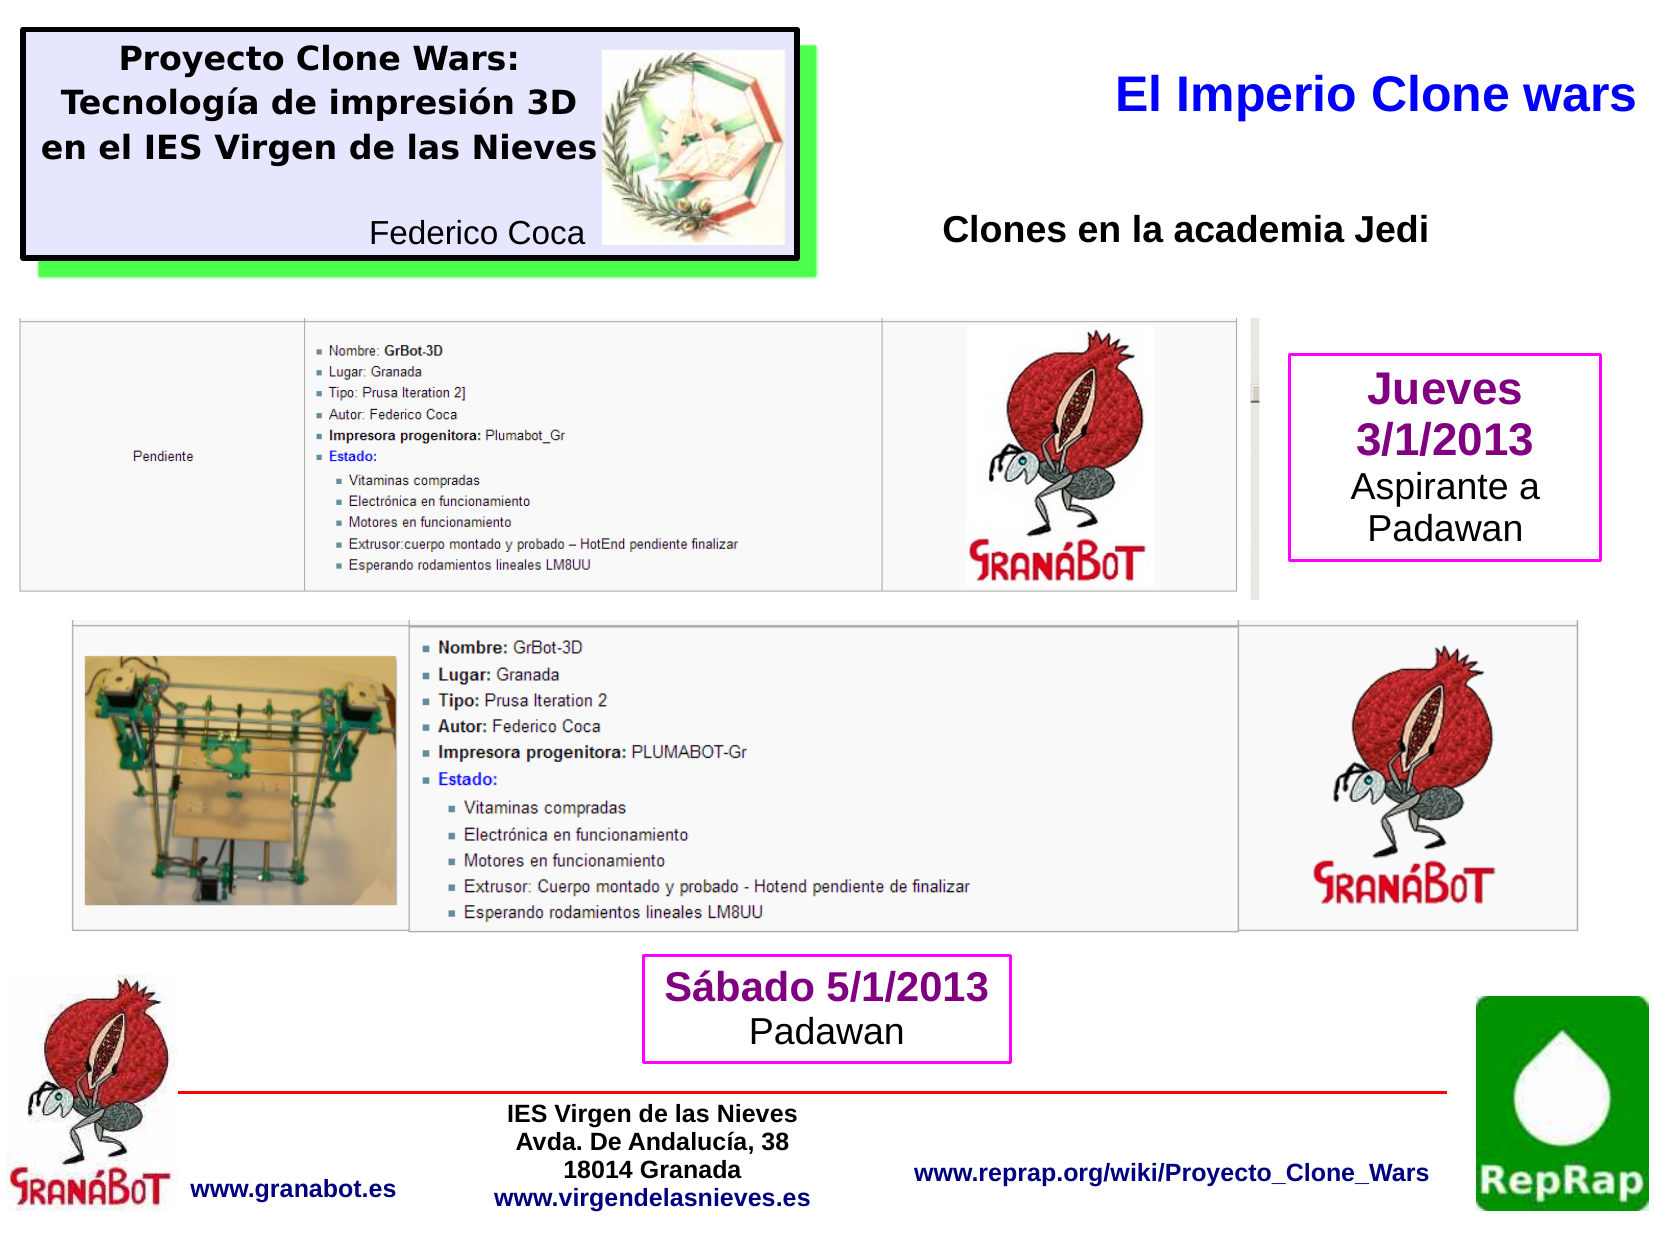

Proyecto Clone Wars:
Tecnología de impresión 3D
en el IES Virgen de las Nieves
El Imperio Clone wars
Clones en la academia Jedi
Federico Coca
Jueves 3/1/2013
Aspirante a Padawan
Sábado 5/1/2013
Padawan
IES Virgen de las Nieves
Avda. De Andalucía, 38
18014 Granada
www.virgendelasnieves.es
www.reprap.org/wiki/Proyecto_Clone_Wars
www.granabot.es